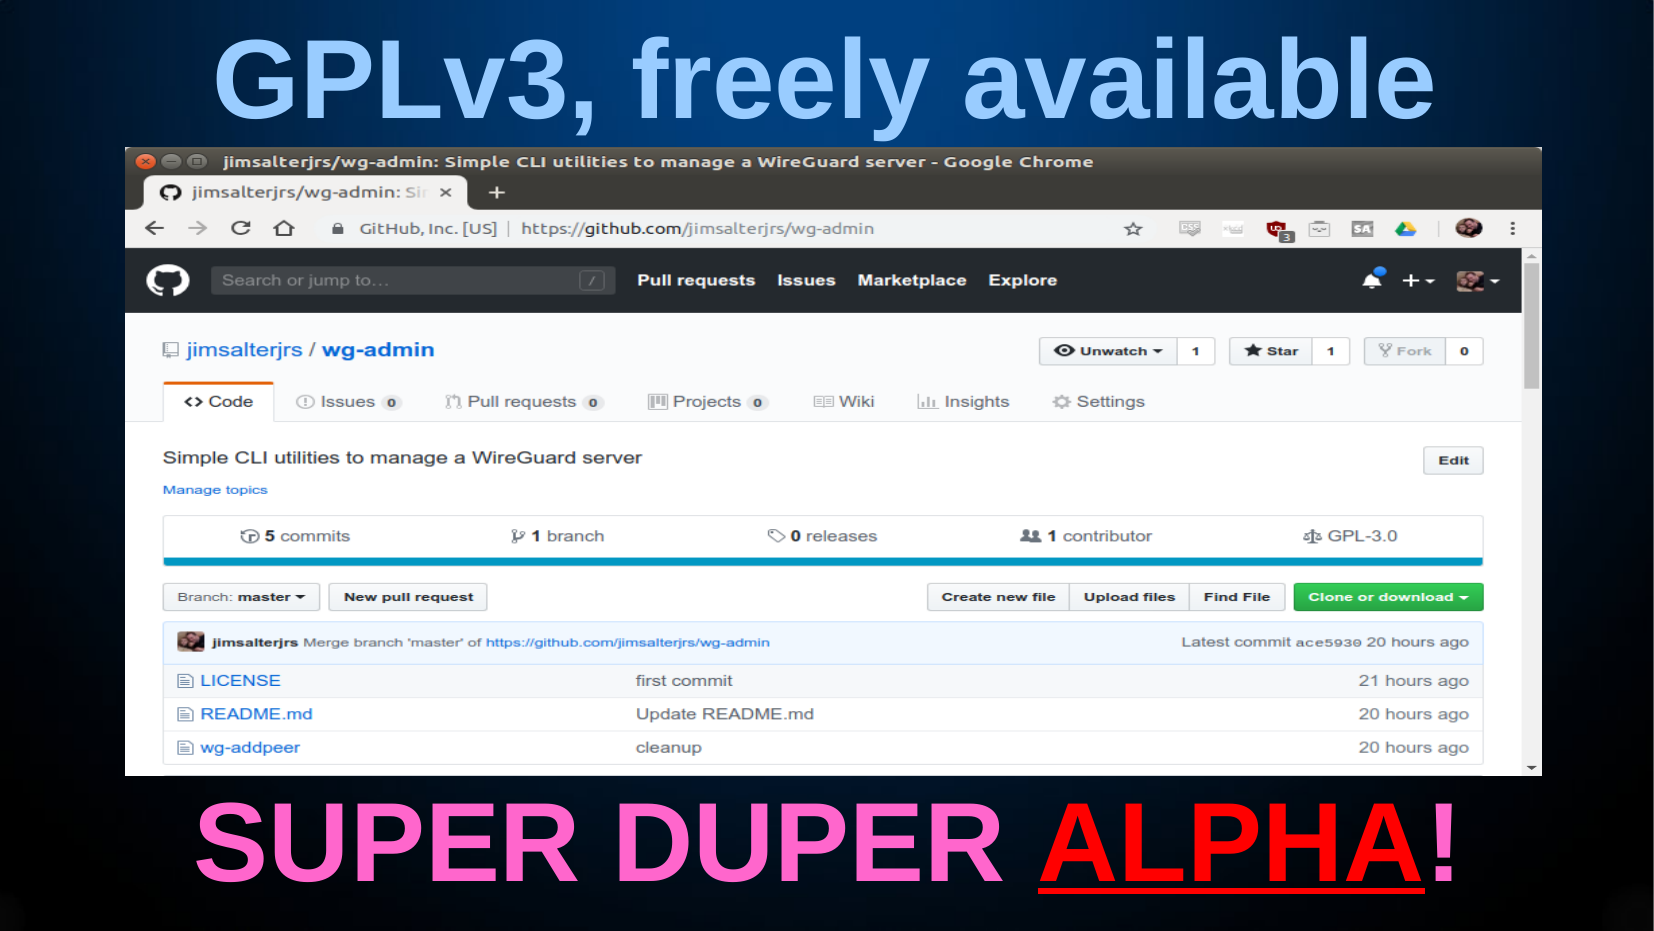

# GPLv3, freely available
SUPER DUPER ALPHA!